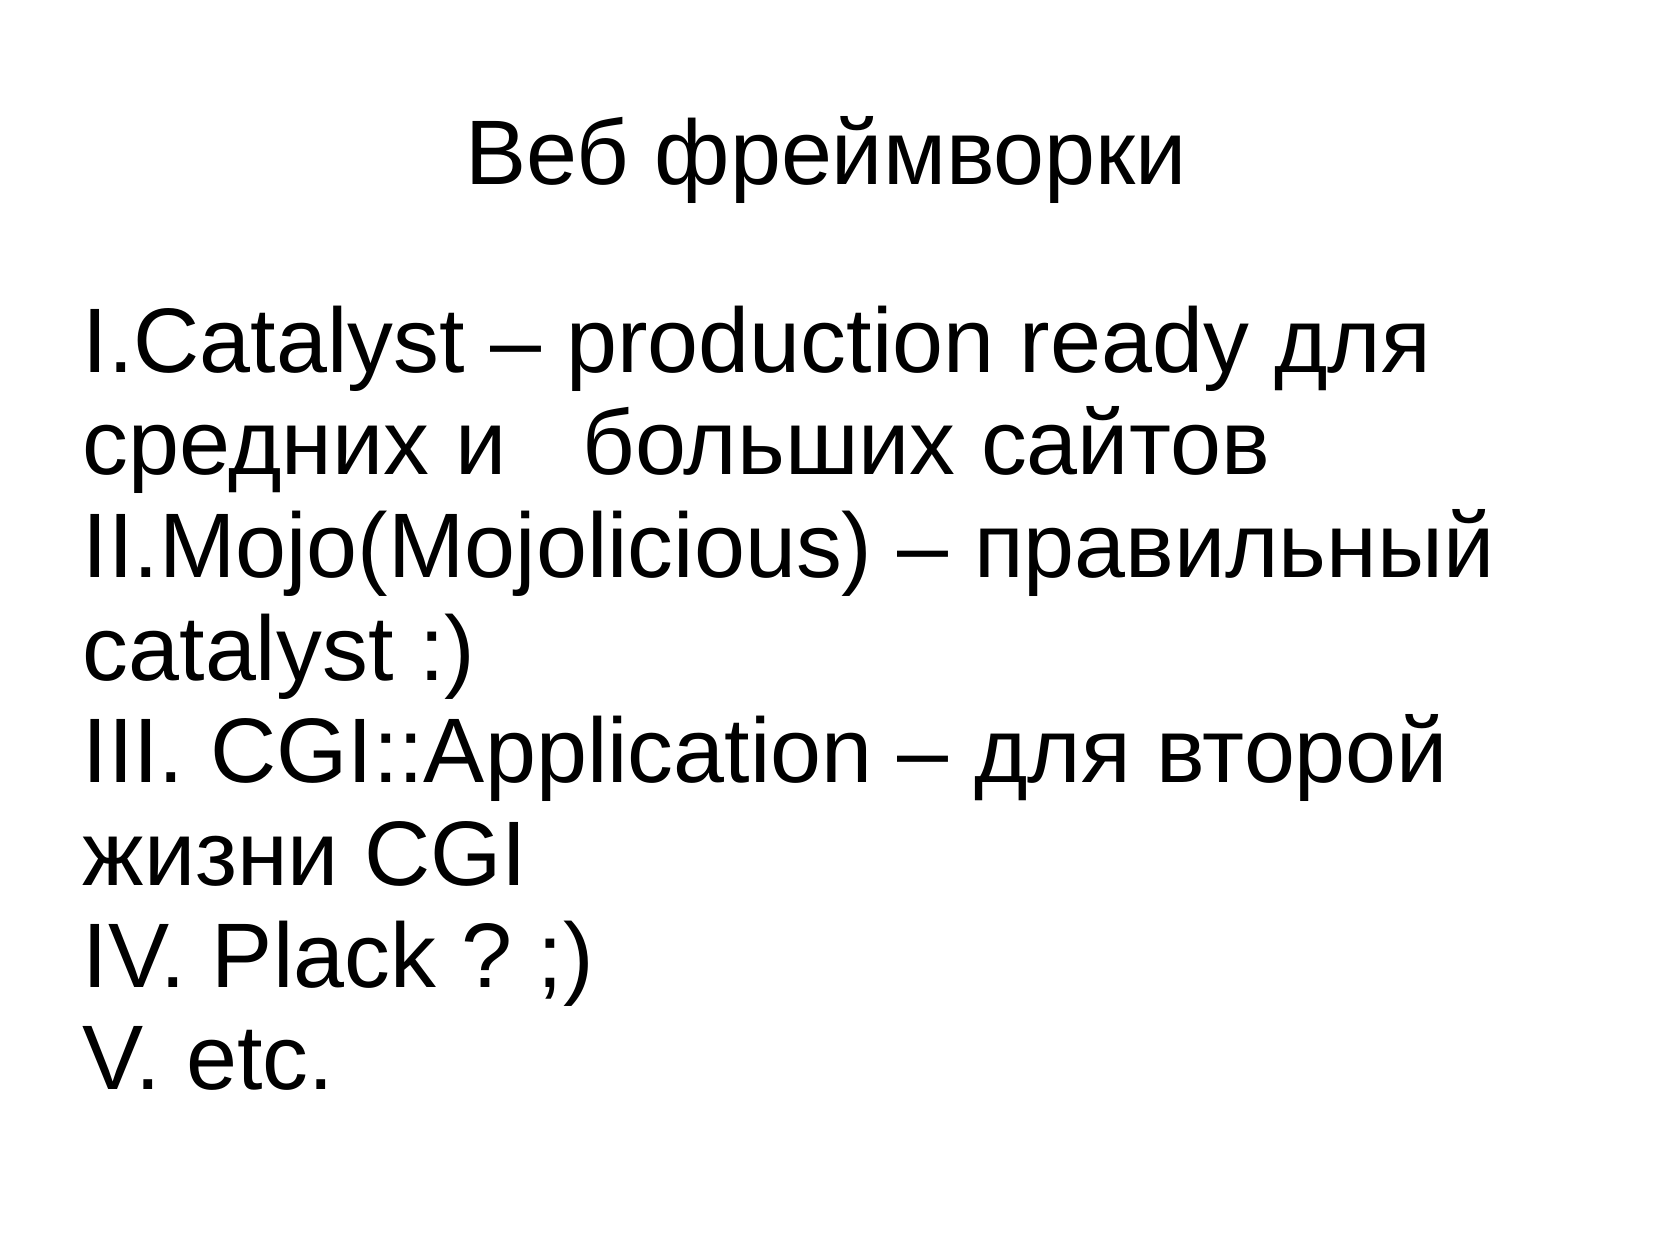

# Веб фреймворки
Catalyst – production ready для средних и больших сайтов
Mojo(Mojolicious) – правильный catalyst :)
 CGI::Application – для второй жизни CGI
 Plack ? ;)
 etc.